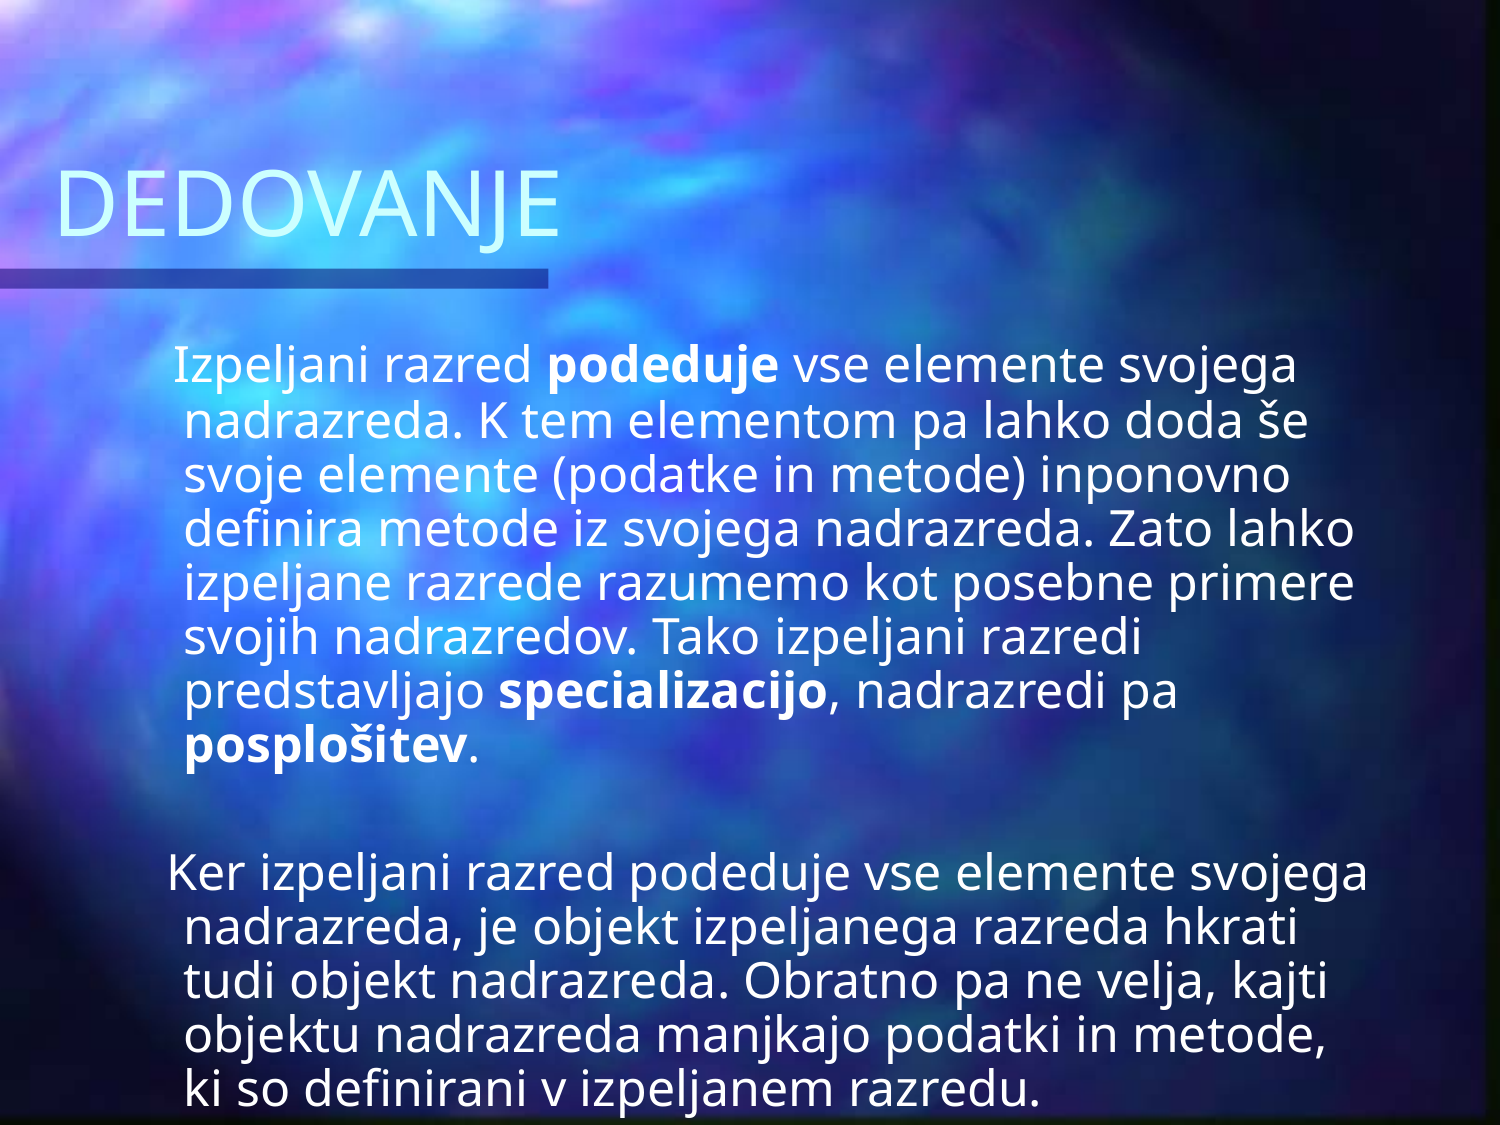

# DEDOVANJE
 Izpeljani razred podeduje vse elemente svojega nadrazreda. K tem elementom pa lahko doda še svoje elemente (podatke in metode) inponovno definira metode iz svojega nadrazreda. Zato lahko izpeljane razrede razumemo kot posebne primere svojih nadrazredov. Tako izpeljani razredi predstavljajo specializacijo, nadrazredi pa posplošitev.
 Ker izpeljani razred podeduje vse elemente svojega nadrazreda, je objekt izpeljanega razreda hkrati tudi objekt nadrazreda. Obratno pa ne velja, kajti objektu nadrazreda manjkajo podatki in metode, ki so definirani v izpeljanem razredu.